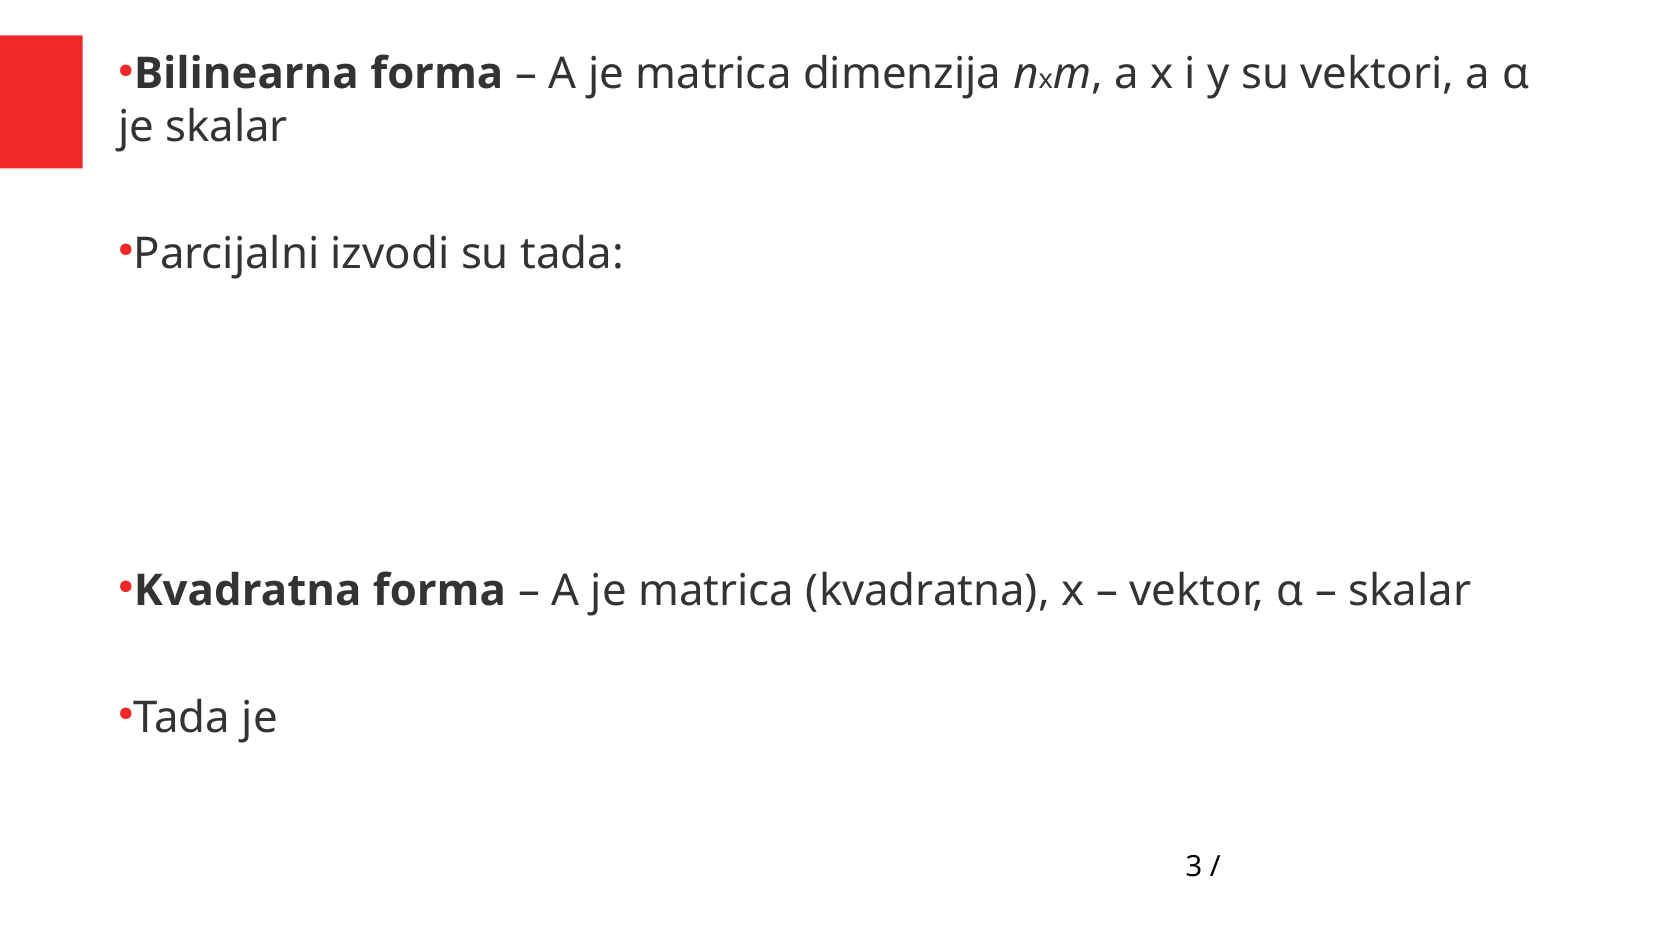

# Bilinearna forma – A je matrica dimenzija nxm, a x i y su vektori, a α je skalar
Parcijalni izvodi su tada:
Kvadratna forma – A je matrica (kvadratna), x – vektor, α – skalar
Tada je